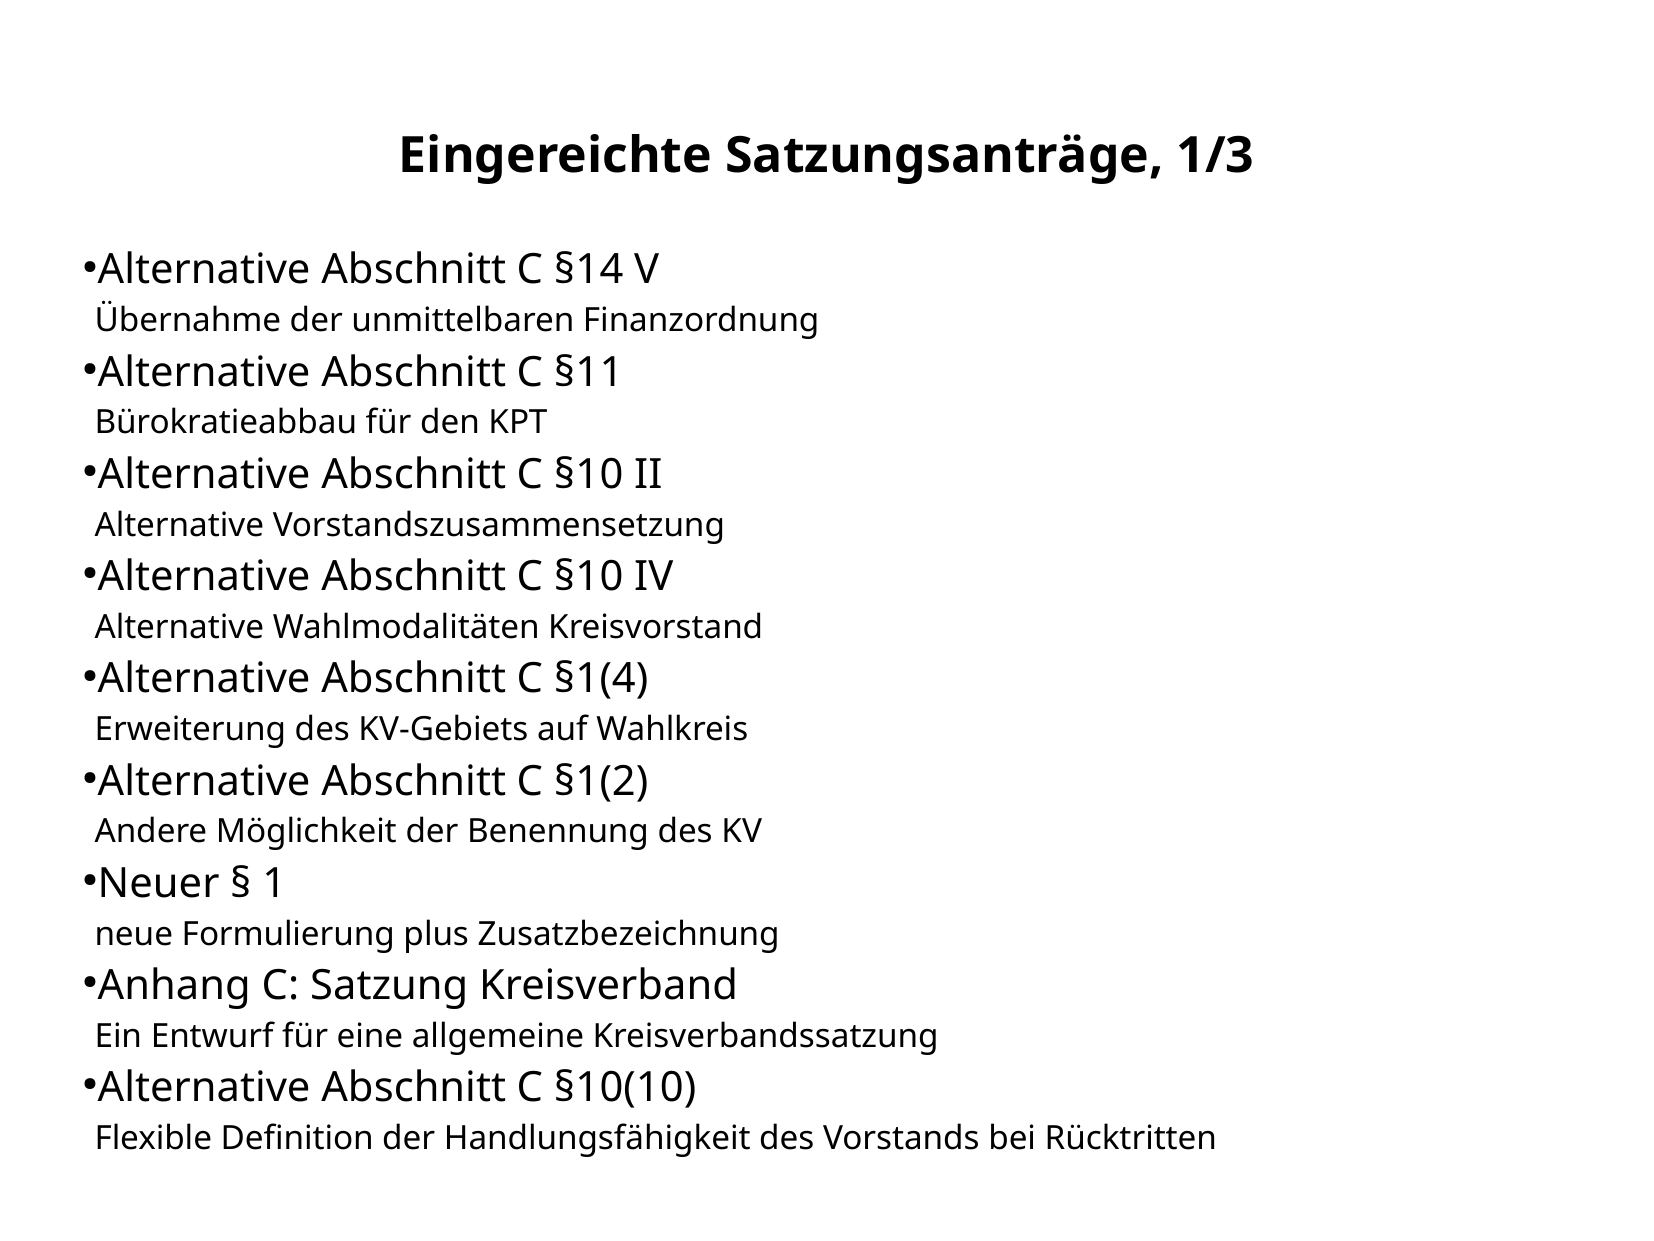

# Eingereichte Satzungsanträge, 1/3
Alternative Abschnitt C §14 V
Übernahme der unmittelbaren Finanzordnung
Alternative Abschnitt C §11
Bürokratieabbau für den KPT
Alternative Abschnitt C §10 II
Alternative Vorstandszusammensetzung
Alternative Abschnitt C §10 IV
Alternative Wahlmodalitäten Kreisvorstand
Alternative Abschnitt C §1(4)
Erweiterung des KV-Gebiets auf Wahlkreis
Alternative Abschnitt C §1(2)
Andere Möglichkeit der Benennung des KV
Neuer § 1
neue Formulierung plus Zusatzbezeichnung
Anhang C: Satzung Kreisverband
Ein Entwurf für eine allgemeine Kreisverbandssatzung
Alternative Abschnitt C §10(10)
Flexible Definition der Handlungsfähigkeit des Vorstands bei Rücktritten